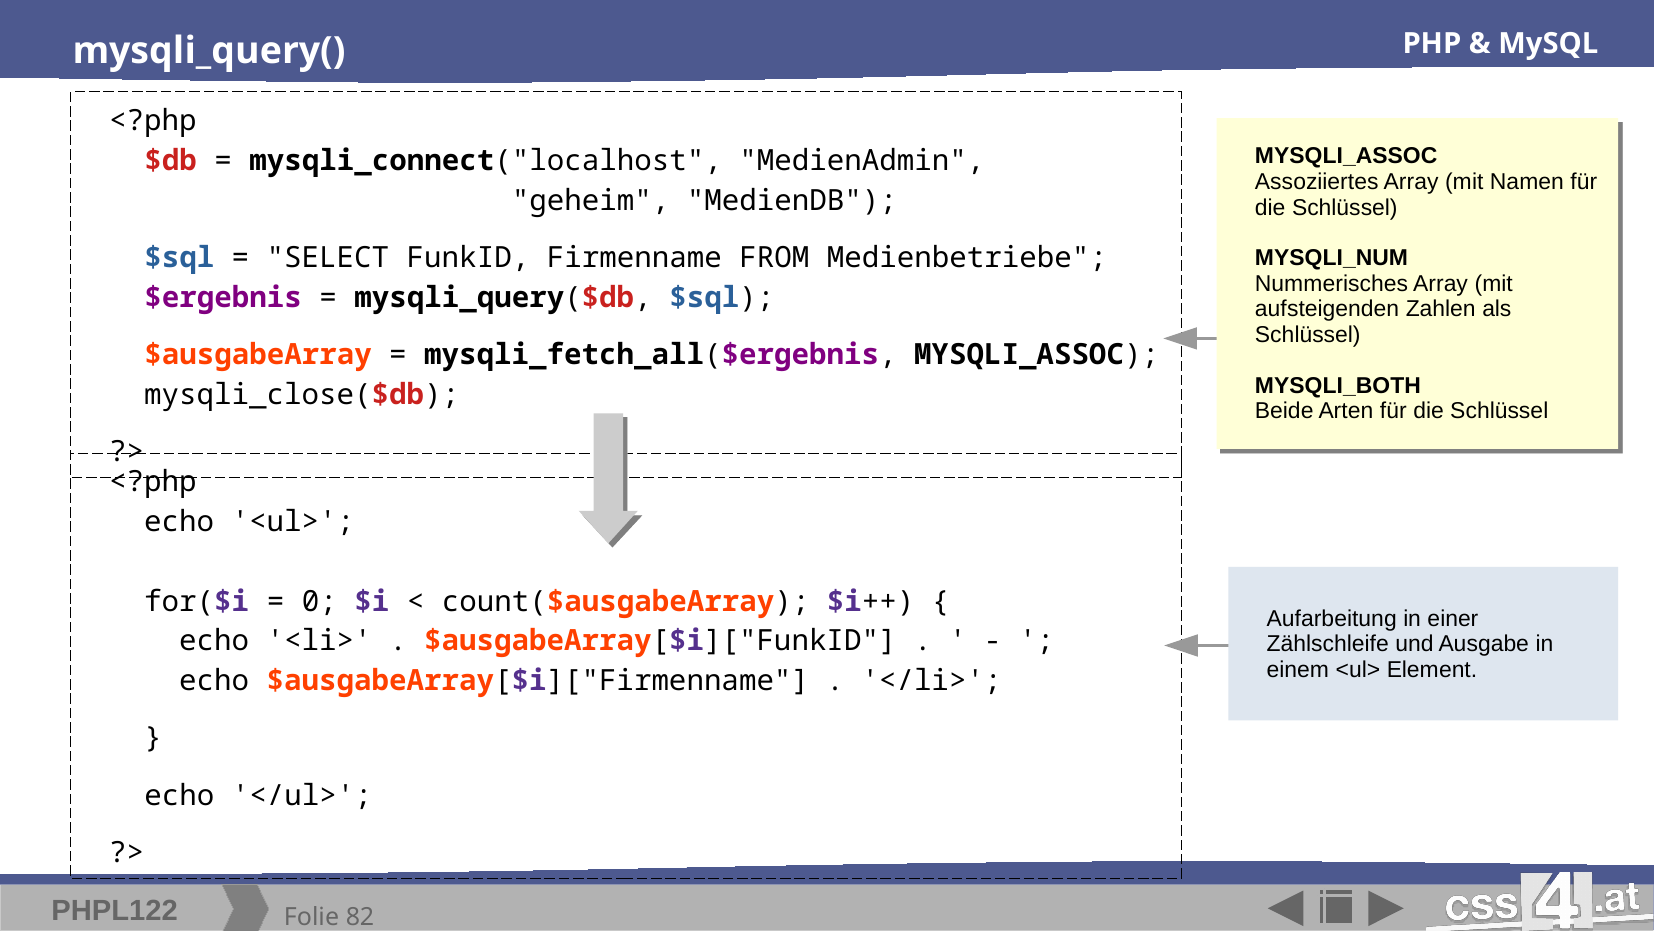

PHP & MySQL
mysqli_query()
<?php
 $db = mysqli_connect("localhost", "MedienAdmin",
 "geheim", "MedienDB");
 $sql = "SELECT FunkID, Firmenname FROM Medienbetriebe"; $ergebnis = mysqli_query($db, $sql);
 $ausgabeArray = mysqli_fetch_all($ergebnis, MYSQLI_ASSOC);
 mysqli_close($db);
?>
MYSQLI_ASSOC
Assoziiertes Array (mit Namen für die Schlüssel)
MYSQLI_NUM
Nummerisches Array (mit aufsteigenden Zahlen als Schlüssel)
MYSQLI_BOTH
Beide Arten für die Schlüssel
<?php
 echo '<ul>';
 for($i = 0; $i < count($ausgabeArray); $i++) {
 echo '<li>' . $ausgabeArray[$i]["FunkID"] . ' - ';
 echo $ausgabeArray[$i]["Firmenname"] . '</li>';
 }
 echo '</ul>';
?>
Aufarbeitung in einer Zählschleife und Ausgabe in einem <ul> Element.
PHPL122
Folie